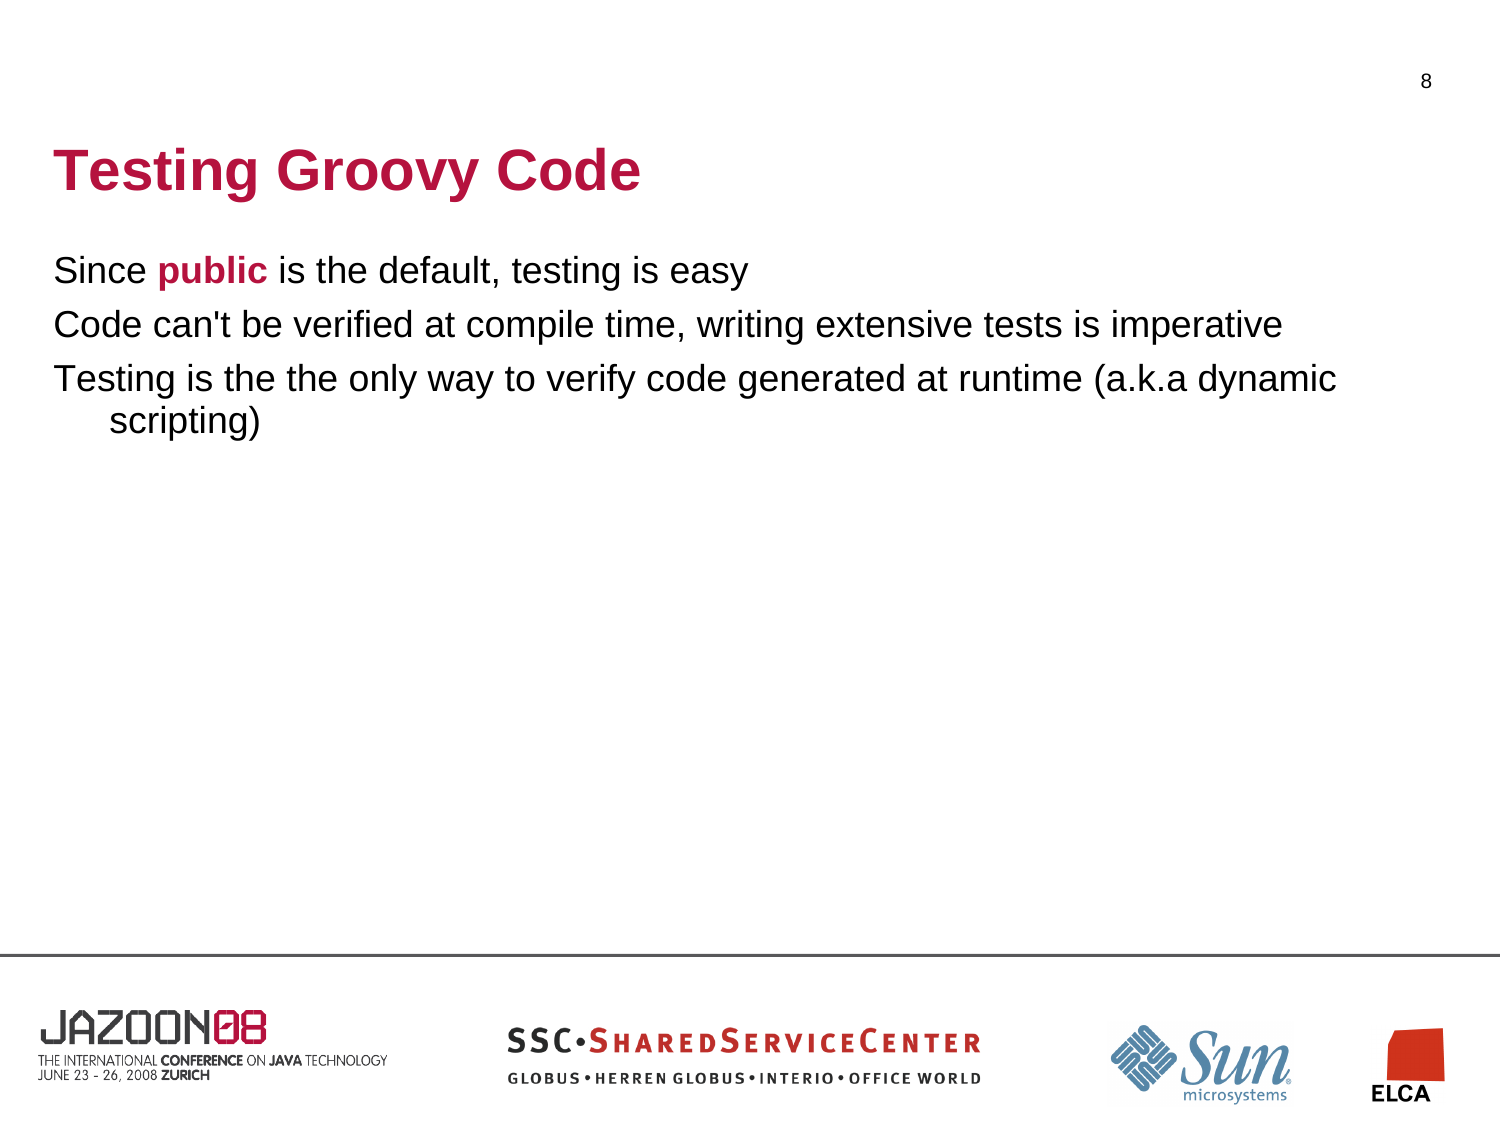

8
# Testing Groovy Code
Since public is the default, testing is easy
Code can't be verified at compile time, writing extensive tests is imperative
Testing is the the only way to verify code generated at runtime (a.k.a dynamic scripting)